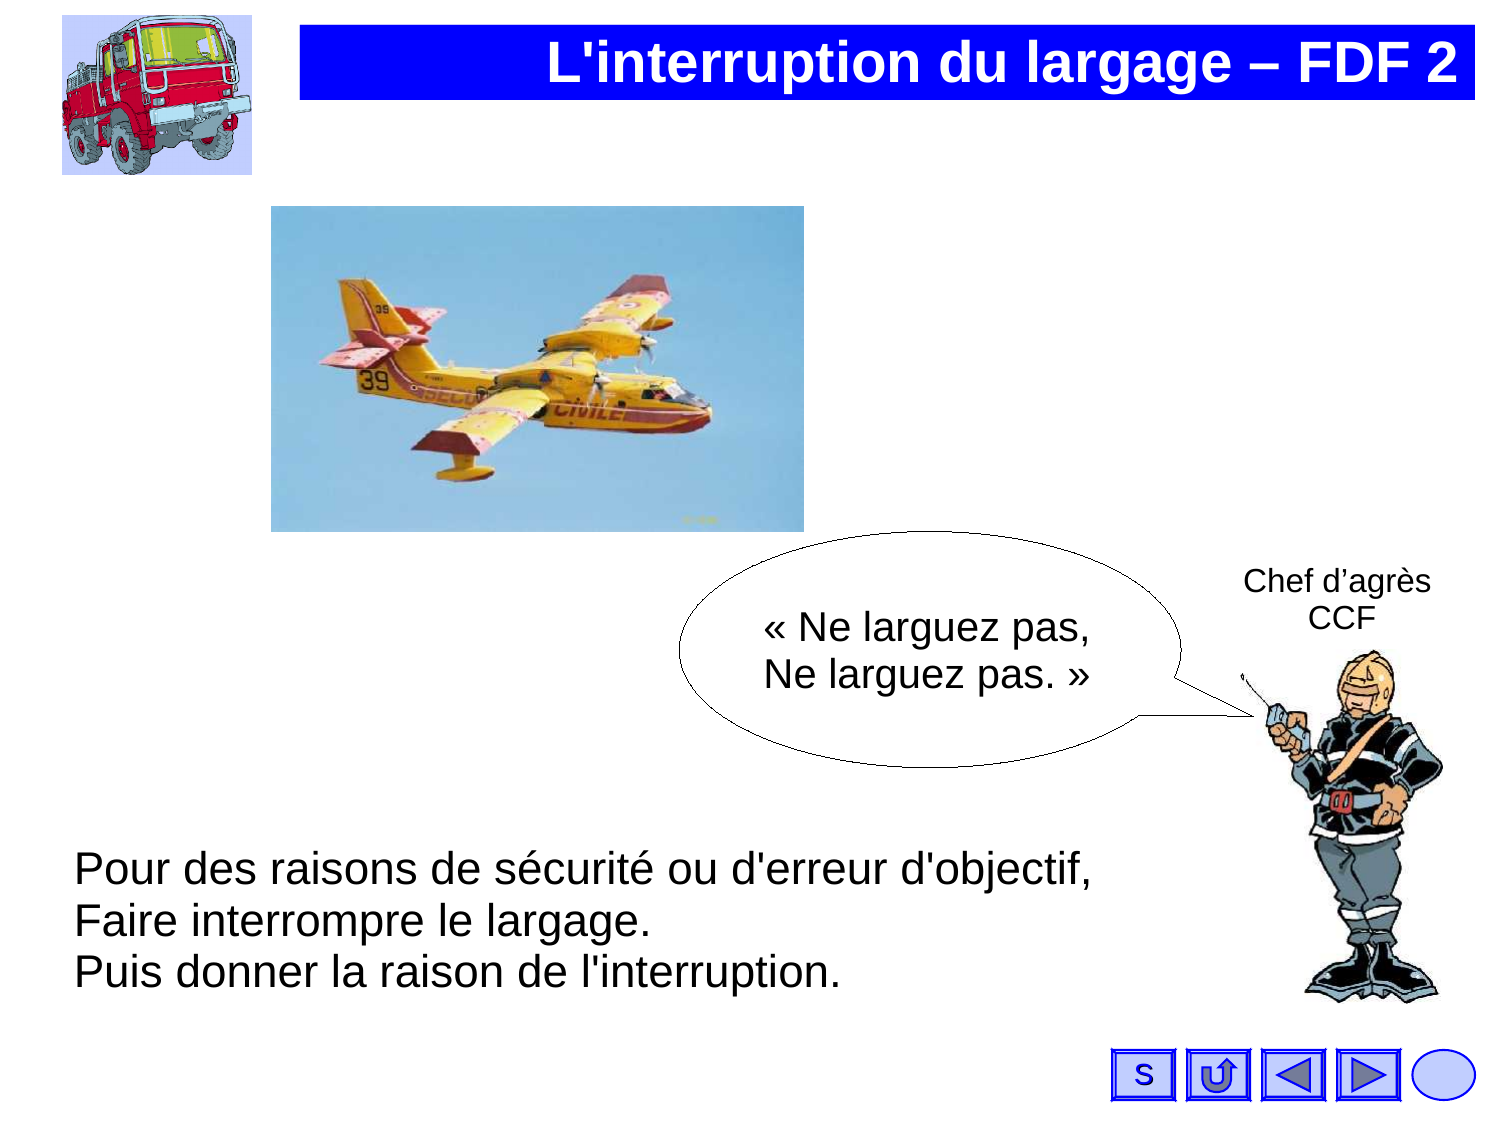

L'interruption du largage – FDF 2
Chef d’agrès
 CCF
« Ne larguez pas,
Ne larguez pas. »
Pour des raisons de sécurité ou d'erreur d'objectif,
Faire interrompre le largage.
Puis donner la raison de l'interruption.